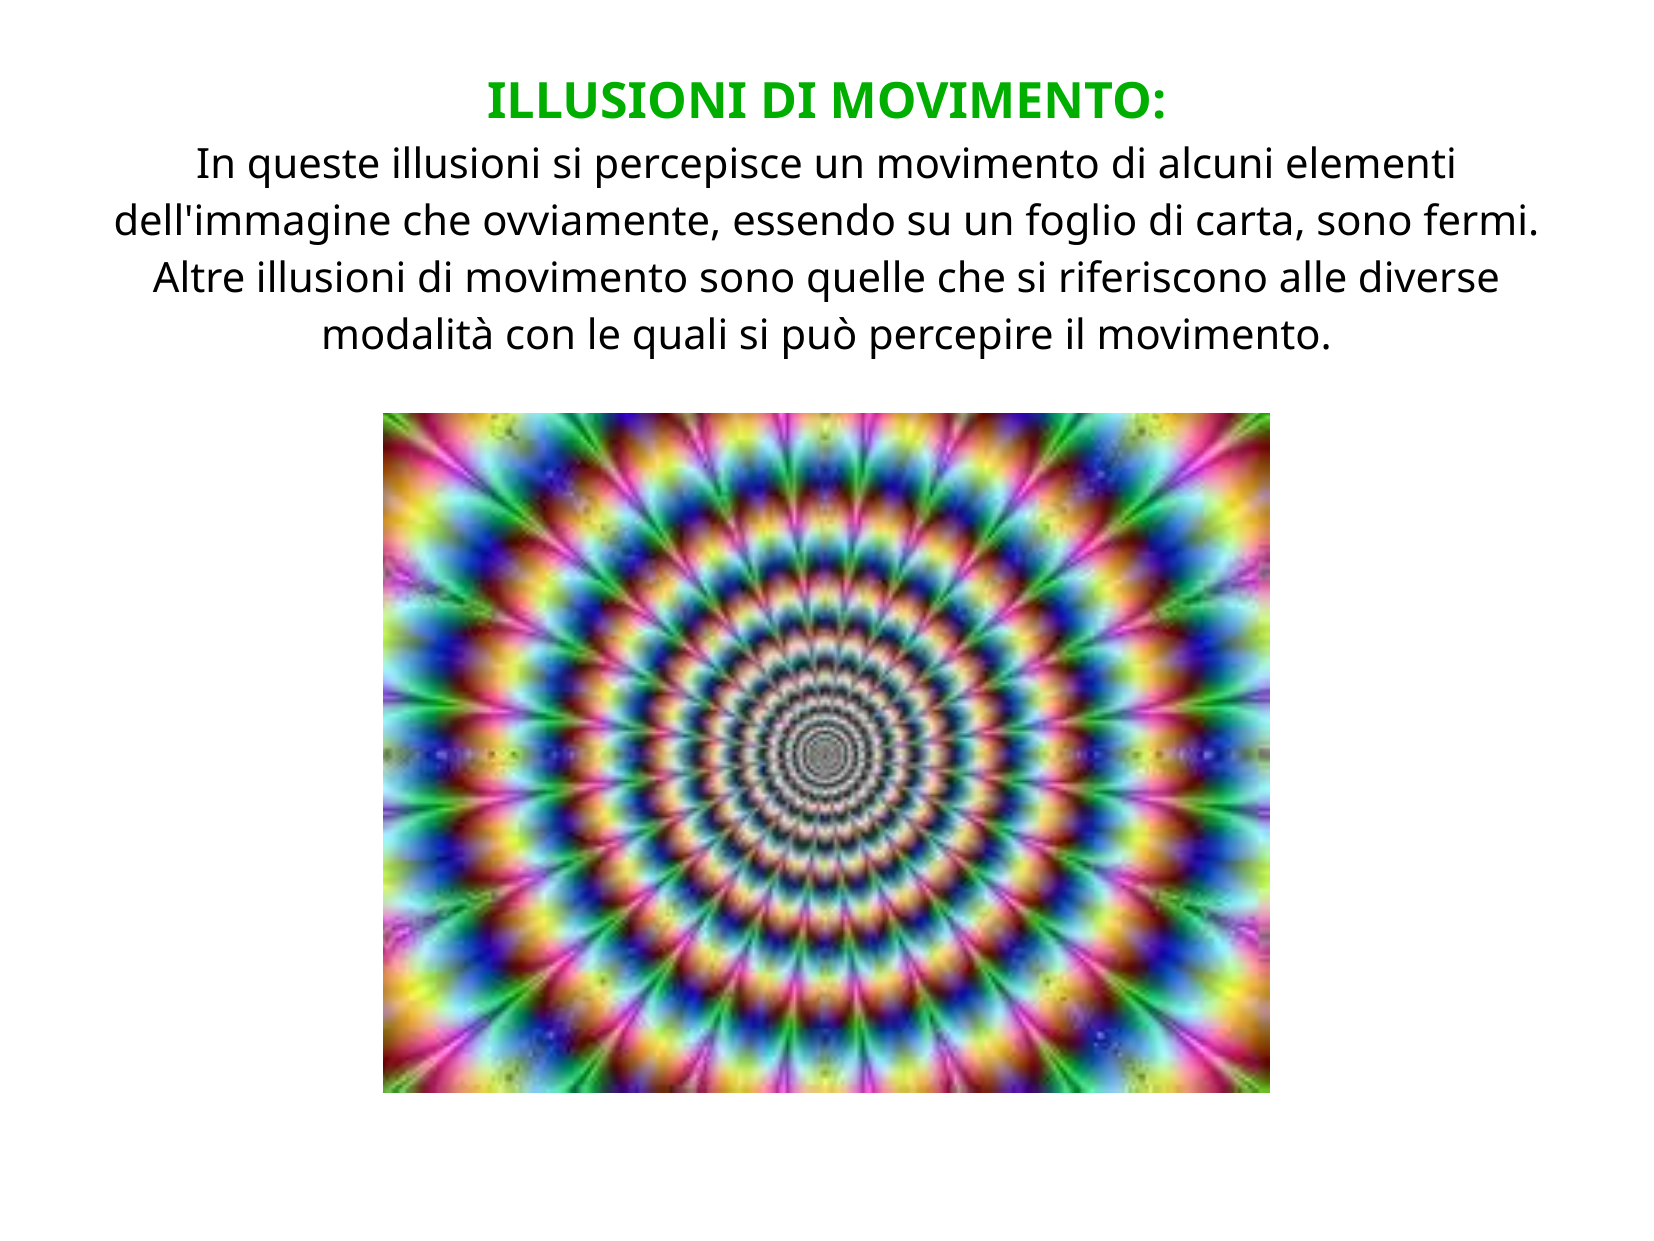

# ILLUSIONI DI MOVIMENTO:
In queste illusioni si percepisce un movimento di alcuni elementi dell'immagine che ovviamente, essendo su un foglio di carta, sono fermi.
Altre illusioni di movimento sono quelle che si riferiscono alle diverse modalità con le quali si può percepire il movimento.